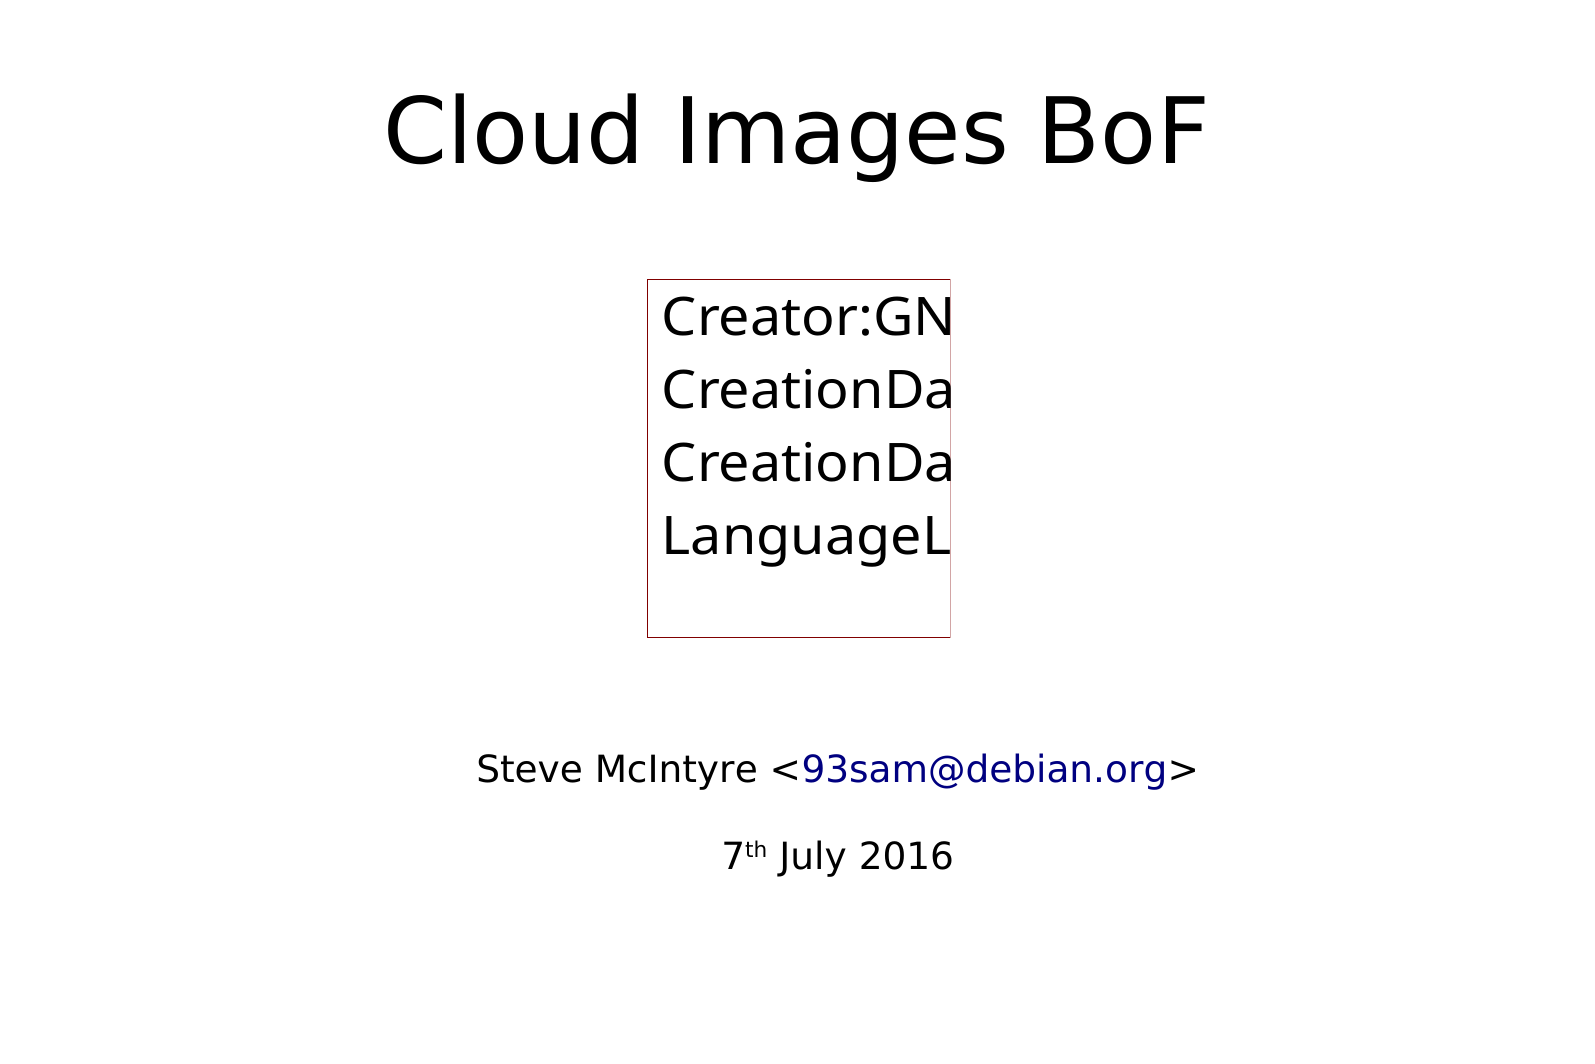

# Cloud Images BoF
Steve McIntyre <93sam@debian.org>
7th July 2016
1